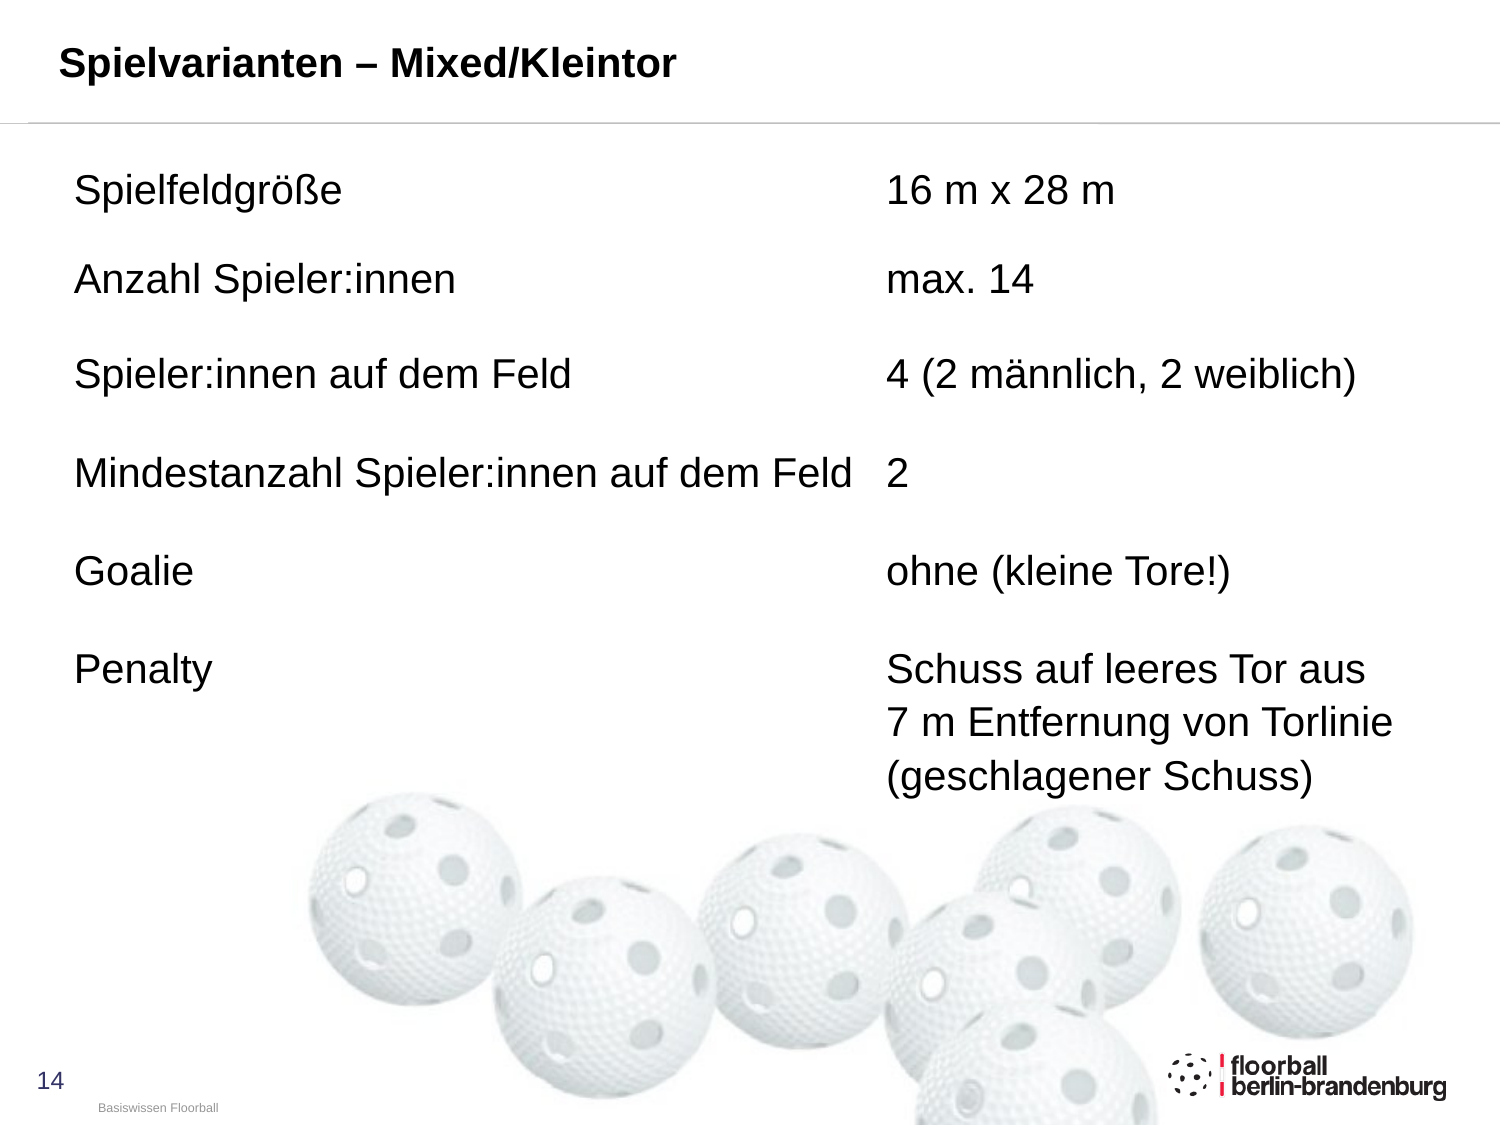

Spielvarianten – Mixed/Kleintor
| Spielfeldgröße | 16 m x 28 m |
| --- | --- |
| Anzahl Spieler:innen | max. 14 |
| Spieler:innen auf dem Feld | 4 (2 männlich, 2 weiblich) |
| Mindestanzahl Spieler:innen auf dem Feld | 2 |
| Goalie | ohne (kleine Tore!) |
| Penalty | Schuss auf leeres Tor aus 7 m Entfernung von Torlinie (geschlagener Schuss) |